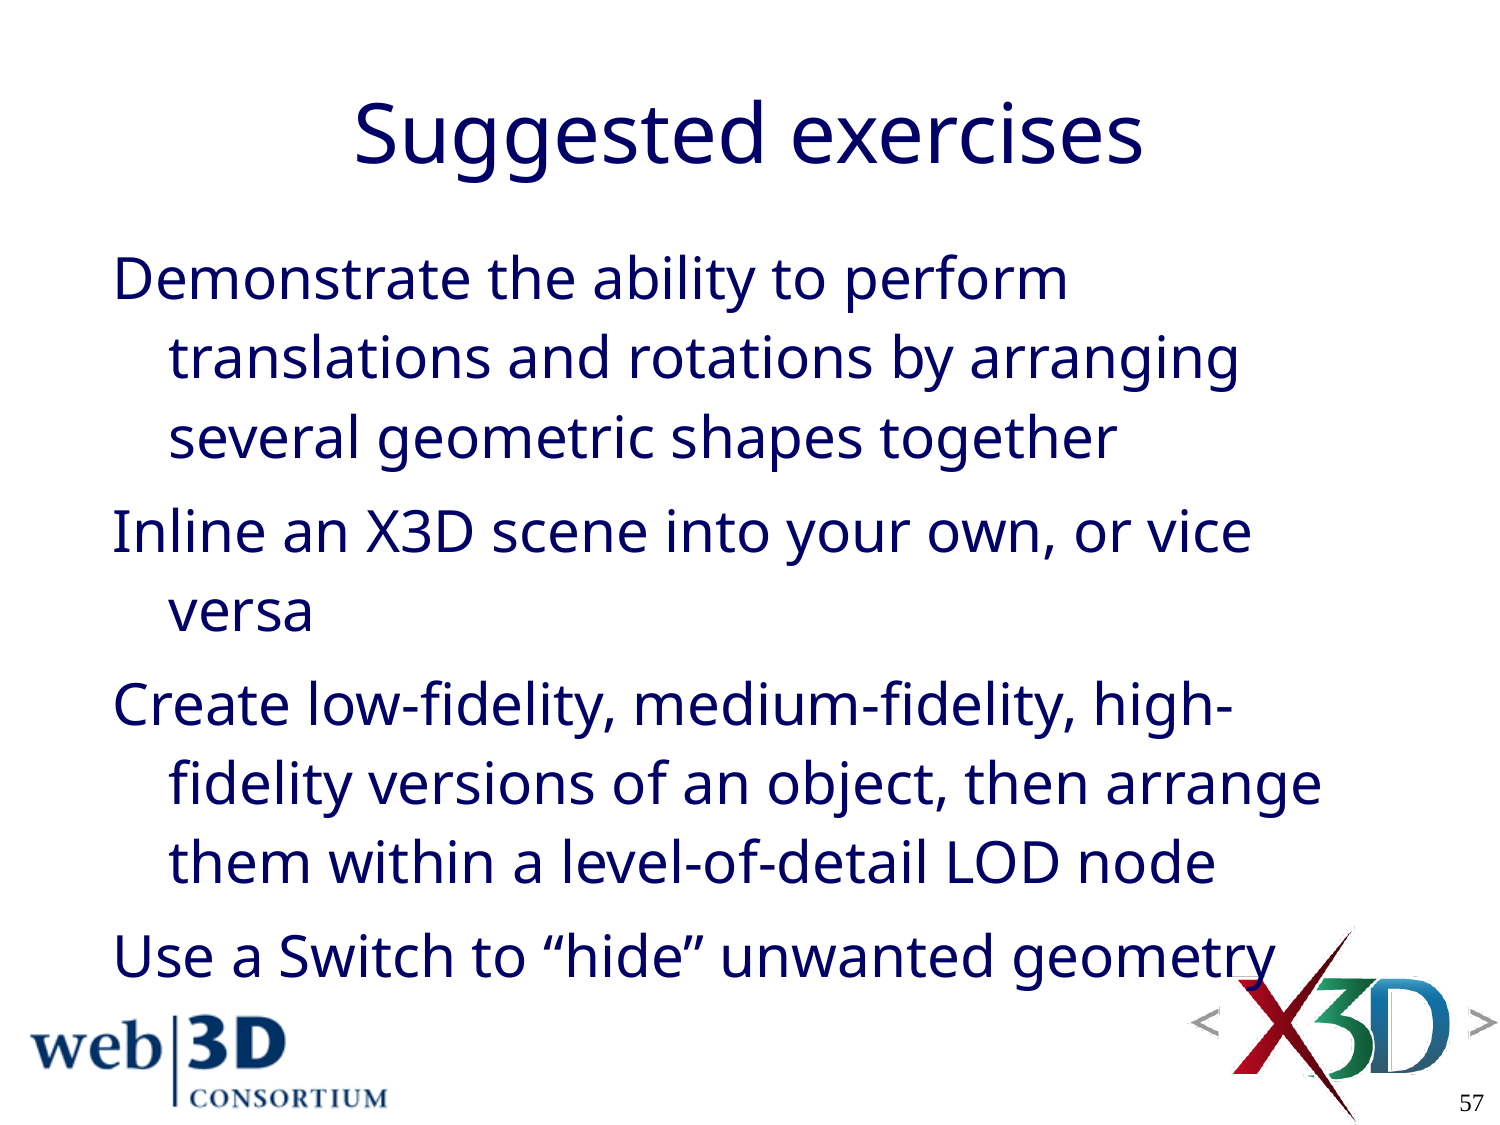

# Suggested exercises
Demonstrate the ability to perform translations and rotations by arranging several geometric shapes together
Inline an X3D scene into your own, or vice versa
Create low-fidelity, medium-fidelity, high-fidelity versions of an object, then arrange them within a level-of-detail LOD node
Use a Switch to “hide” unwanted geometry